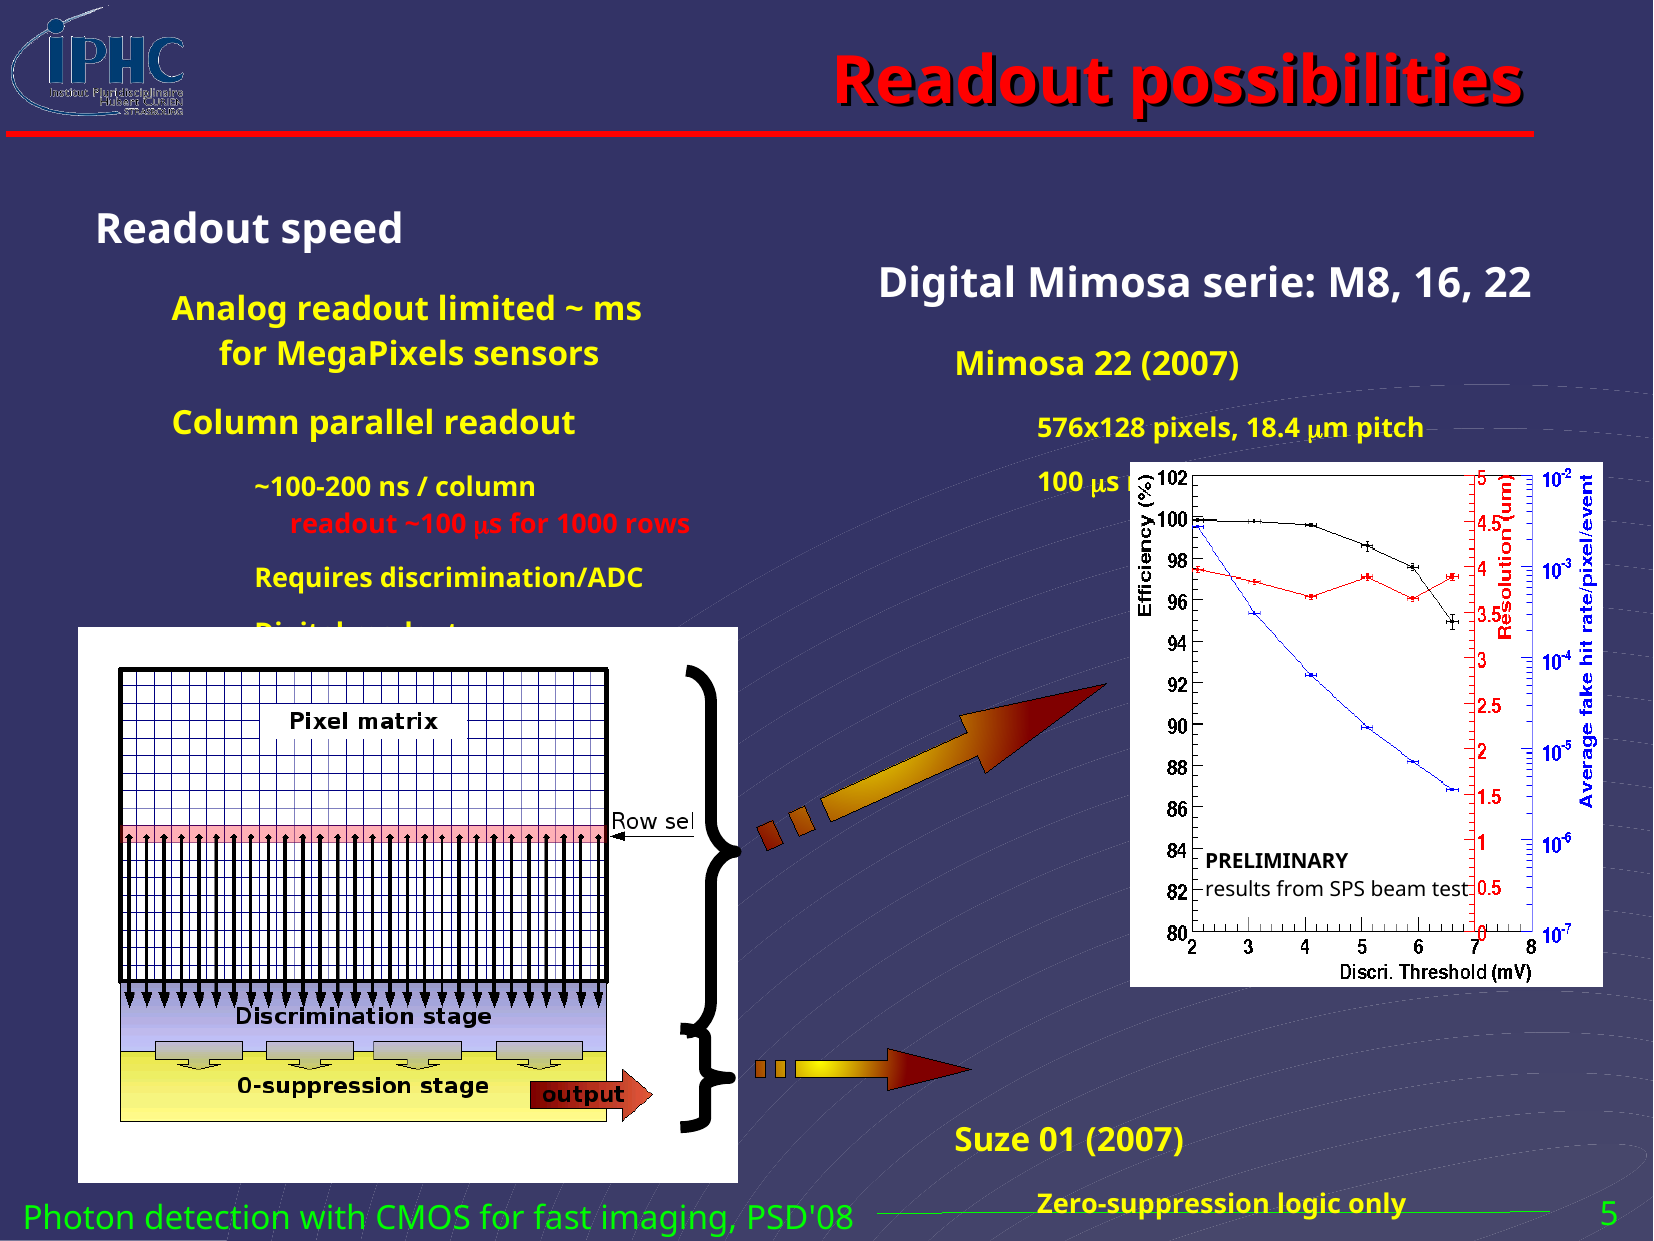

# Readout possibilities
Readout speed
Analog readout limited ~ ms
for MegaPixels sensors
Column parallel readout
~100-200 ns / column
readout ~100 ms for 1000 rows
Requires discrimination/ADC
Digital readout
Digital Mimosa serie: M8, 16, 22
Mimosa 22 (2007)
576x128 pixels, 18.4 mm pitch
100 ms readout time
Suze 01 (2007)
Zero-suppression logic only
64 columns treatment in 160 ns
Validated with test patterns
PRELIMINARY
results from SPS beam test